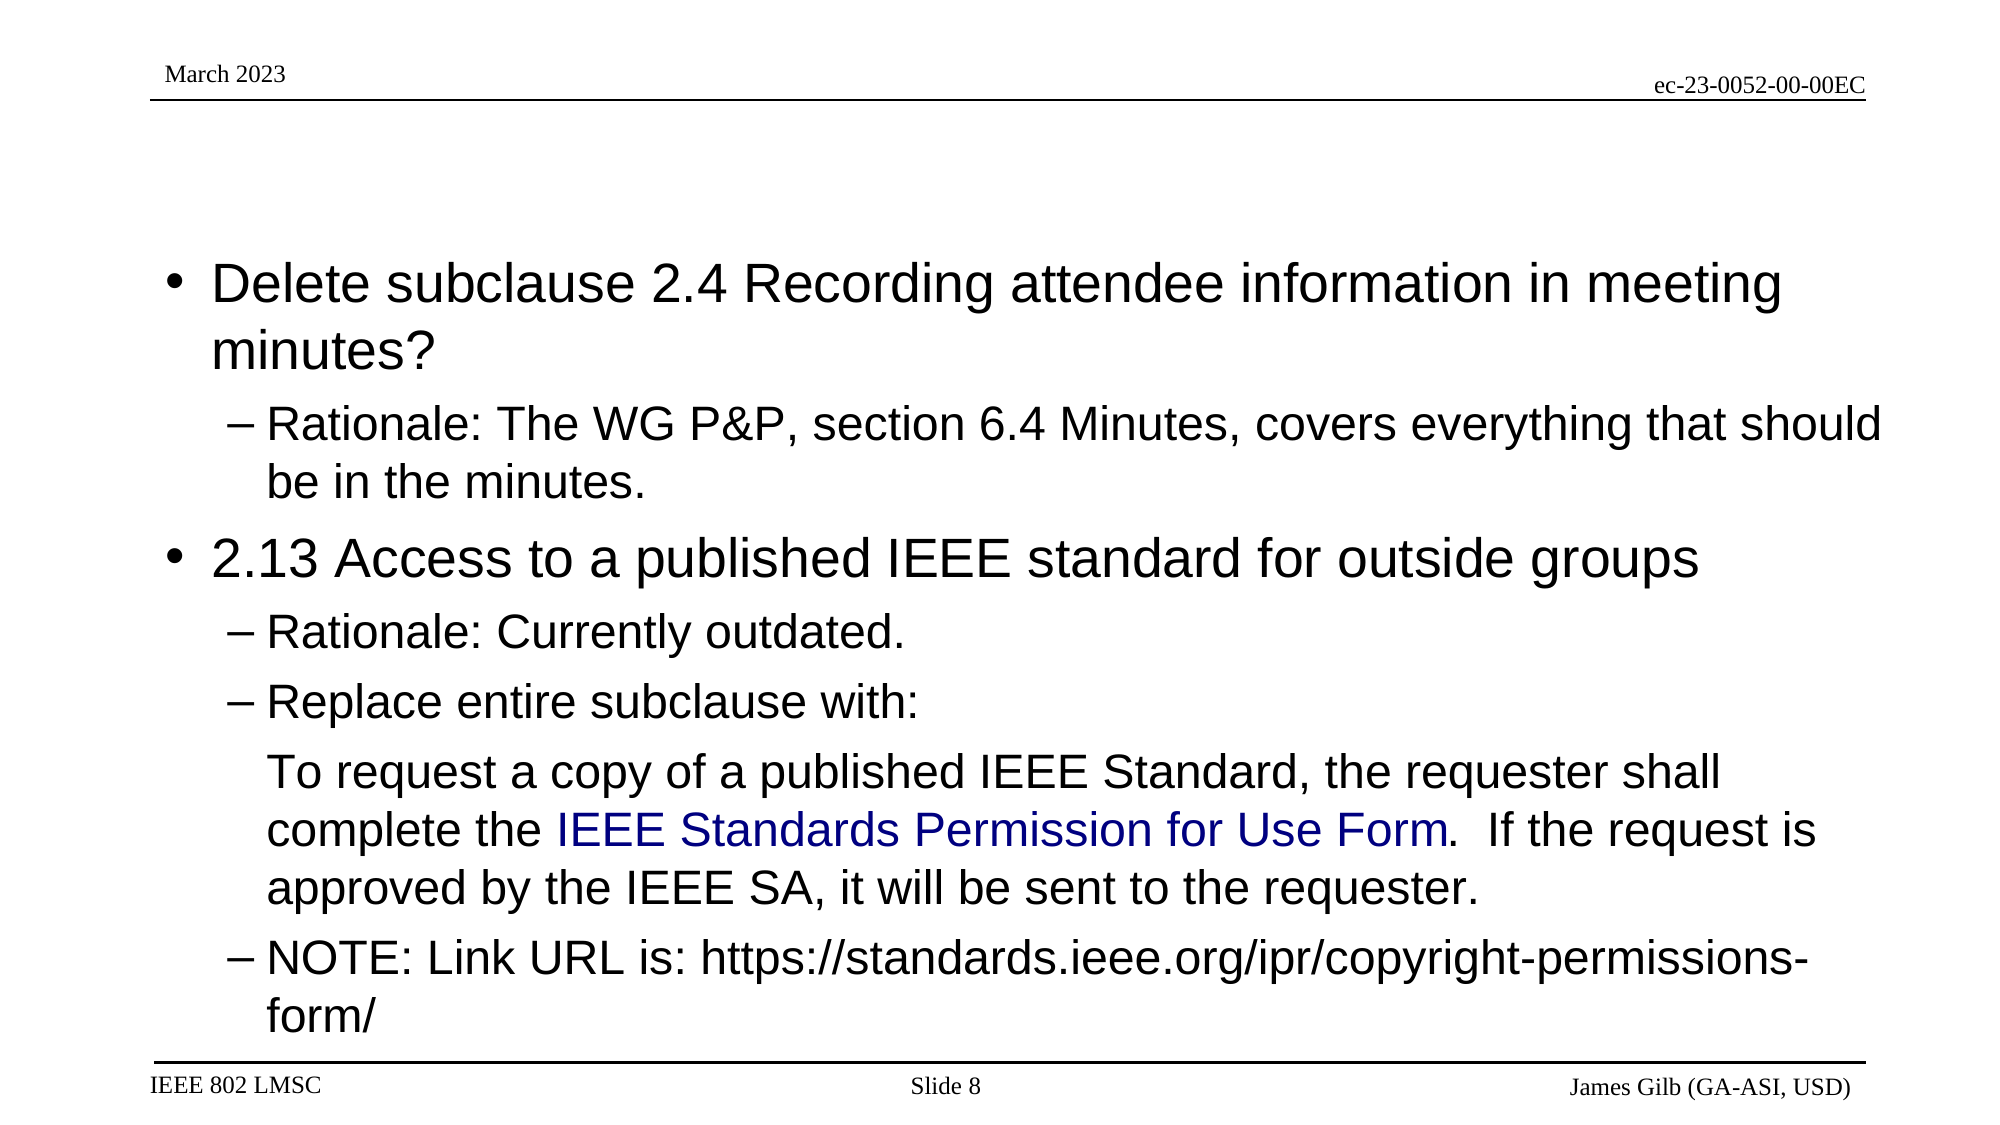

#
Delete subclause 2.4 Recording attendee information in meeting minutes?
Rationale: The WG P&P, section 6.4 Minutes, covers everything that should be in the minutes.
2.13 Access to a published IEEE standard for outside groups
Rationale: Currently outdated.
Replace entire subclause with:
To request a copy of a published IEEE Standard, the requester shall complete the IEEE Standards Permission for Use Form. If the request is approved by the IEEE SA, it will be sent to the requester.
NOTE: Link URL is: https://standards.ieee.org/ipr/copyright-permissions-form/
8